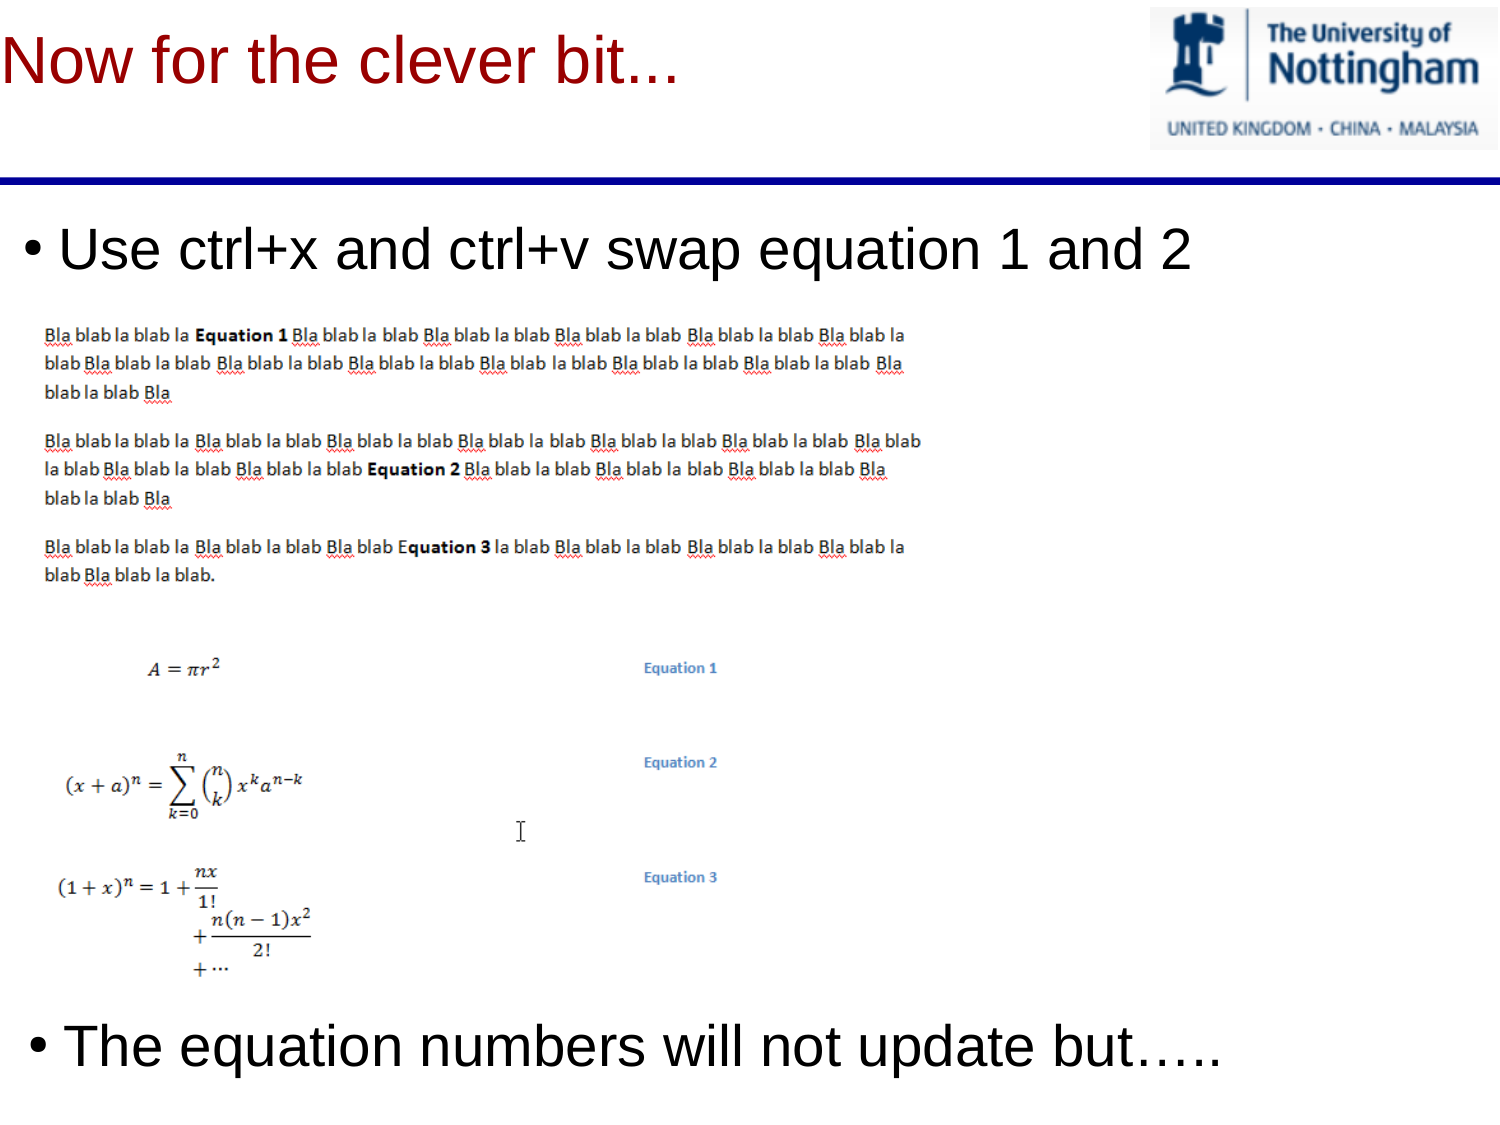

# Now for the clever bit...
Use ctrl+x and ctrl+v swap equation 1 and 2
The equation numbers will not update but…..